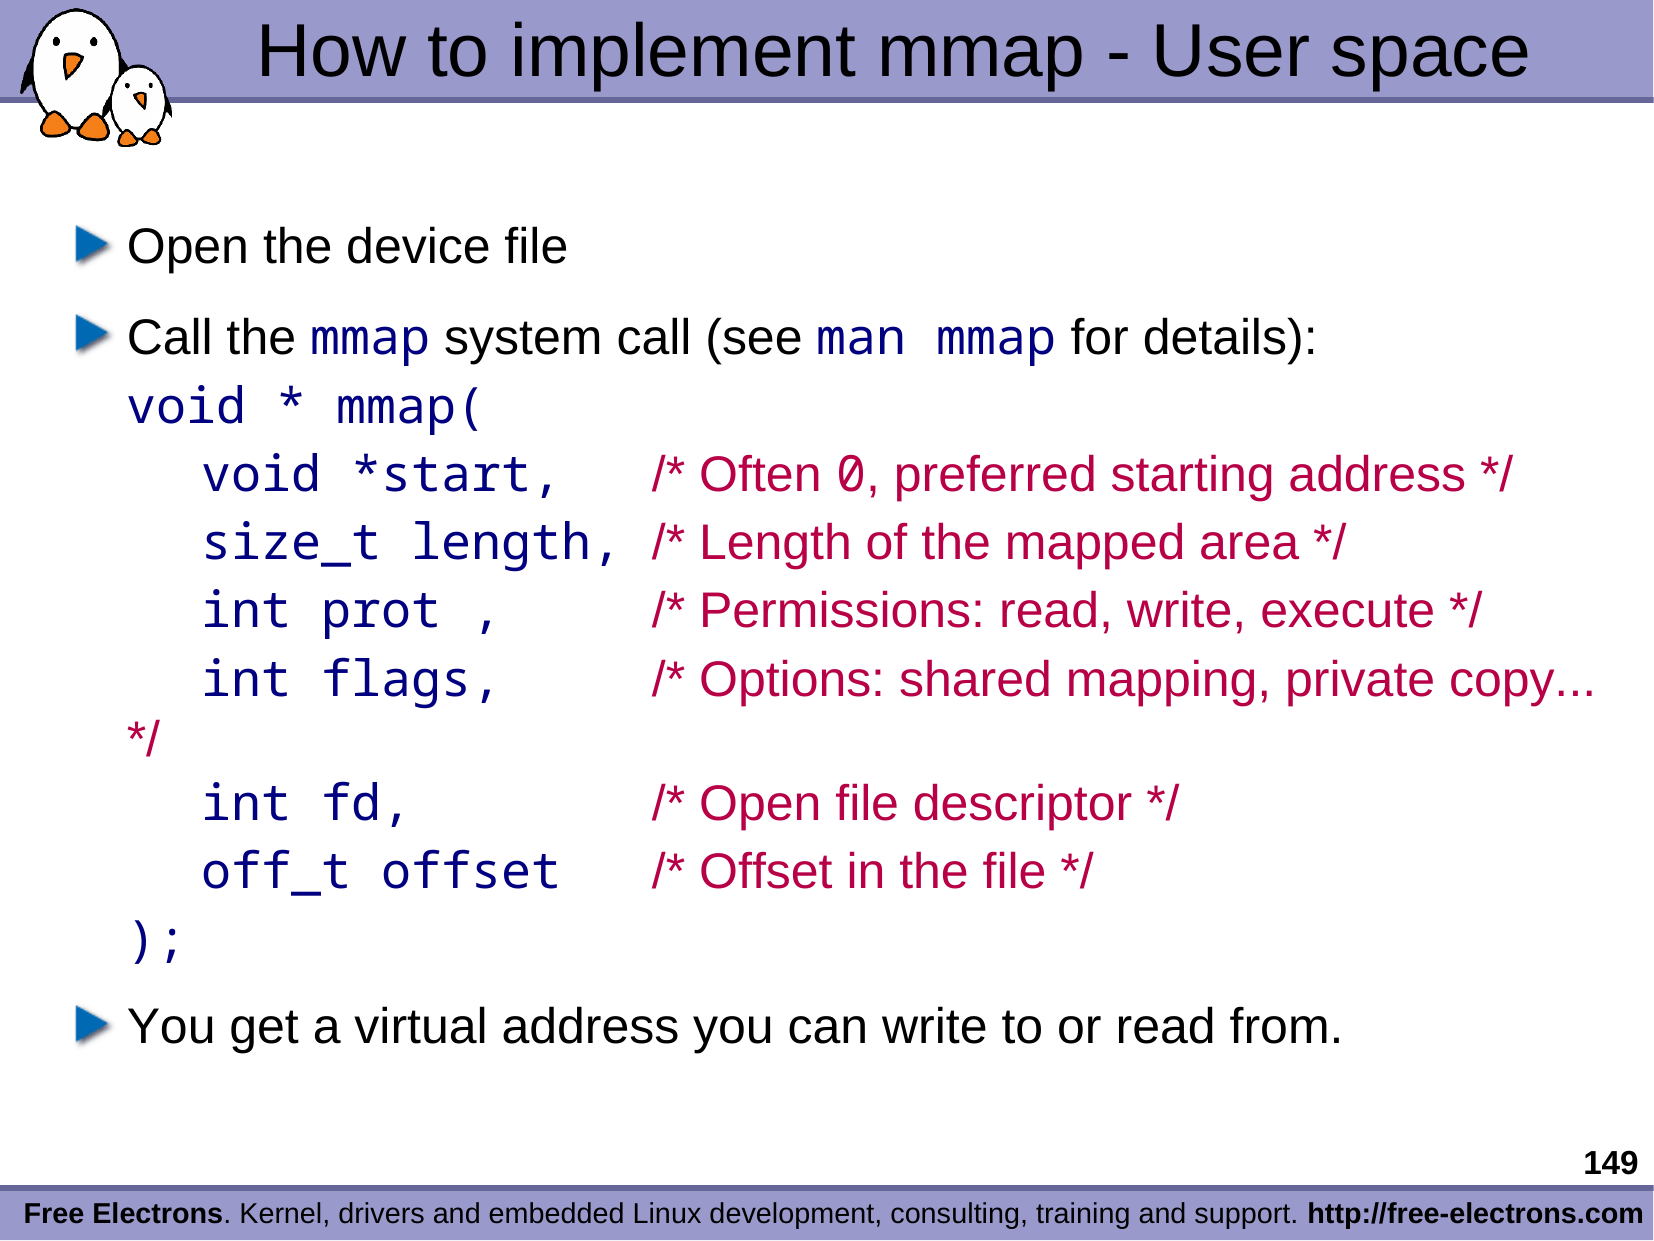

# How to implement mmap - User space
Open the device file
Call the mmap system call (see man mmap for details):
void * mmap(
	void *start, 		/* Often 0, preferred starting address */
	size_t length, 	/* Length of the mapped area */
	int prot ,		/* Permissions: read, write, execute */
	int flags, 		/* Options: shared mapping, private copy... */
	int fd, 				/* Open file descriptor */
	off_t offset 		/* Offset in the file */
);
You get a virtual address you can write to or read from.